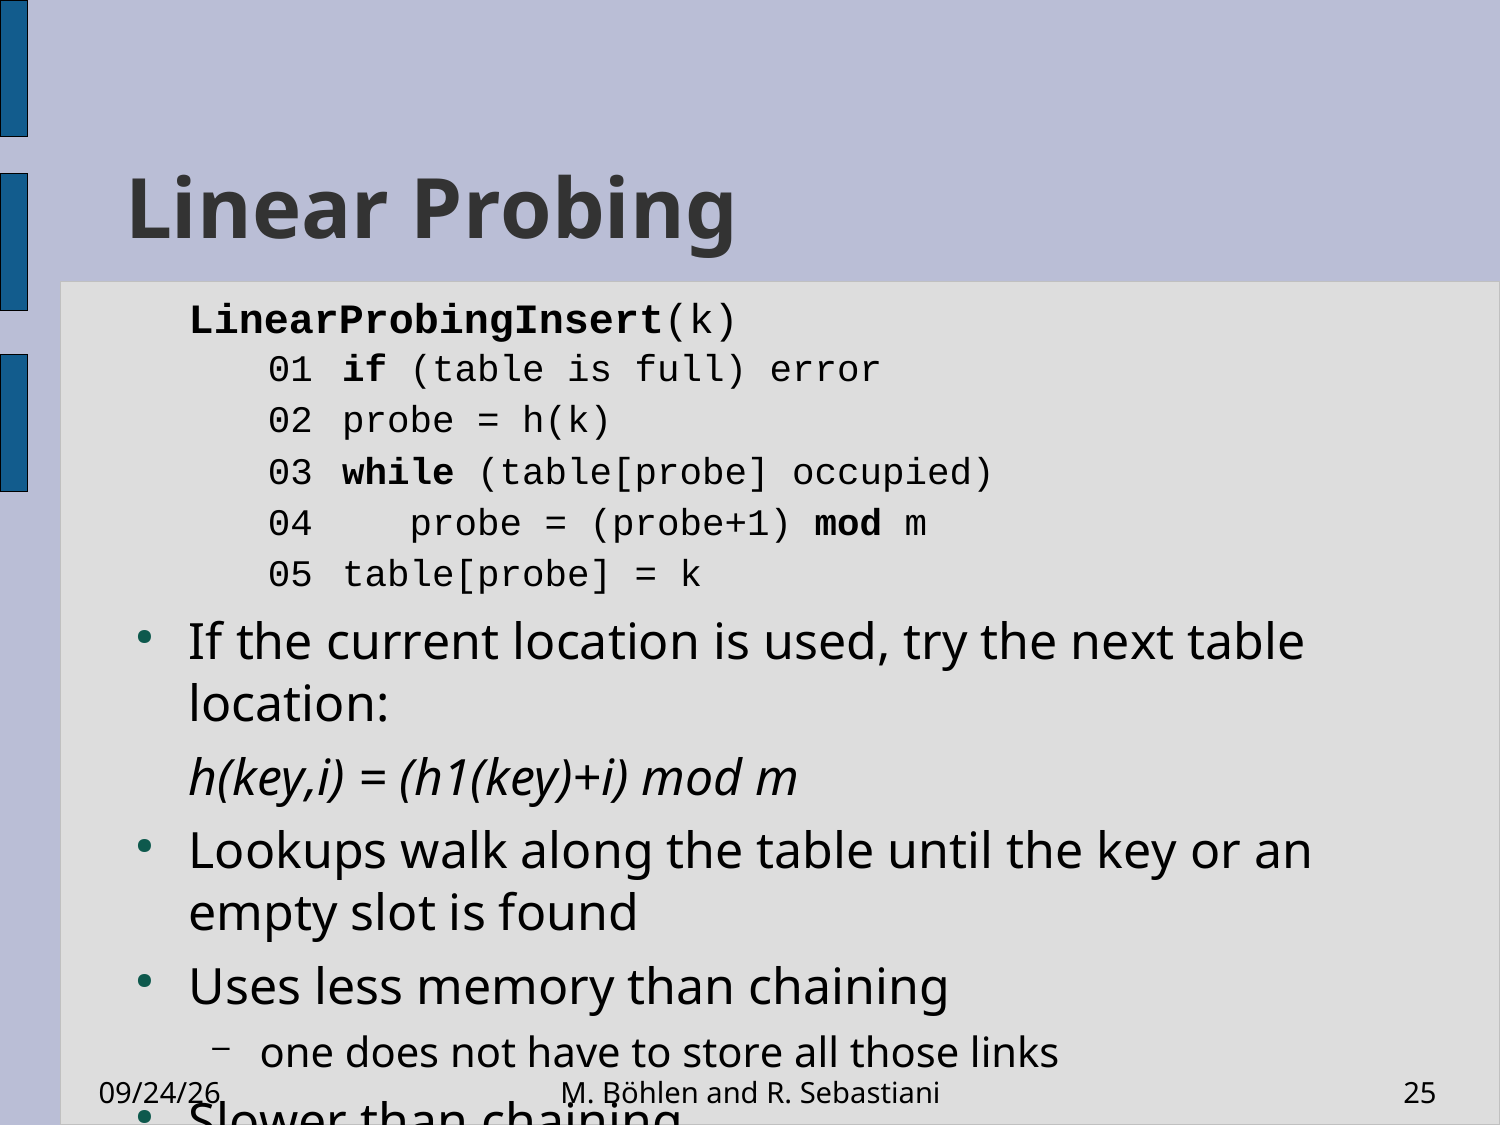

# Linear Probing
LinearProbingInsert(k)
01   if (table is full) error
02   probe = h(k)
03   while (table[probe] occupied)
04   probe = (probe+1) mod m
05   table[probe] = k
If the current location is used, try the next table location:
h(key,i) = (h1(key)+i) mod m
Lookups walk along the table until the key or an empty slot is found
Uses less memory than chaining
one does not have to store all those links
Slower than chaining
one might have to probe the table for a long time
M. Böhlen and R. Sebastiani
25